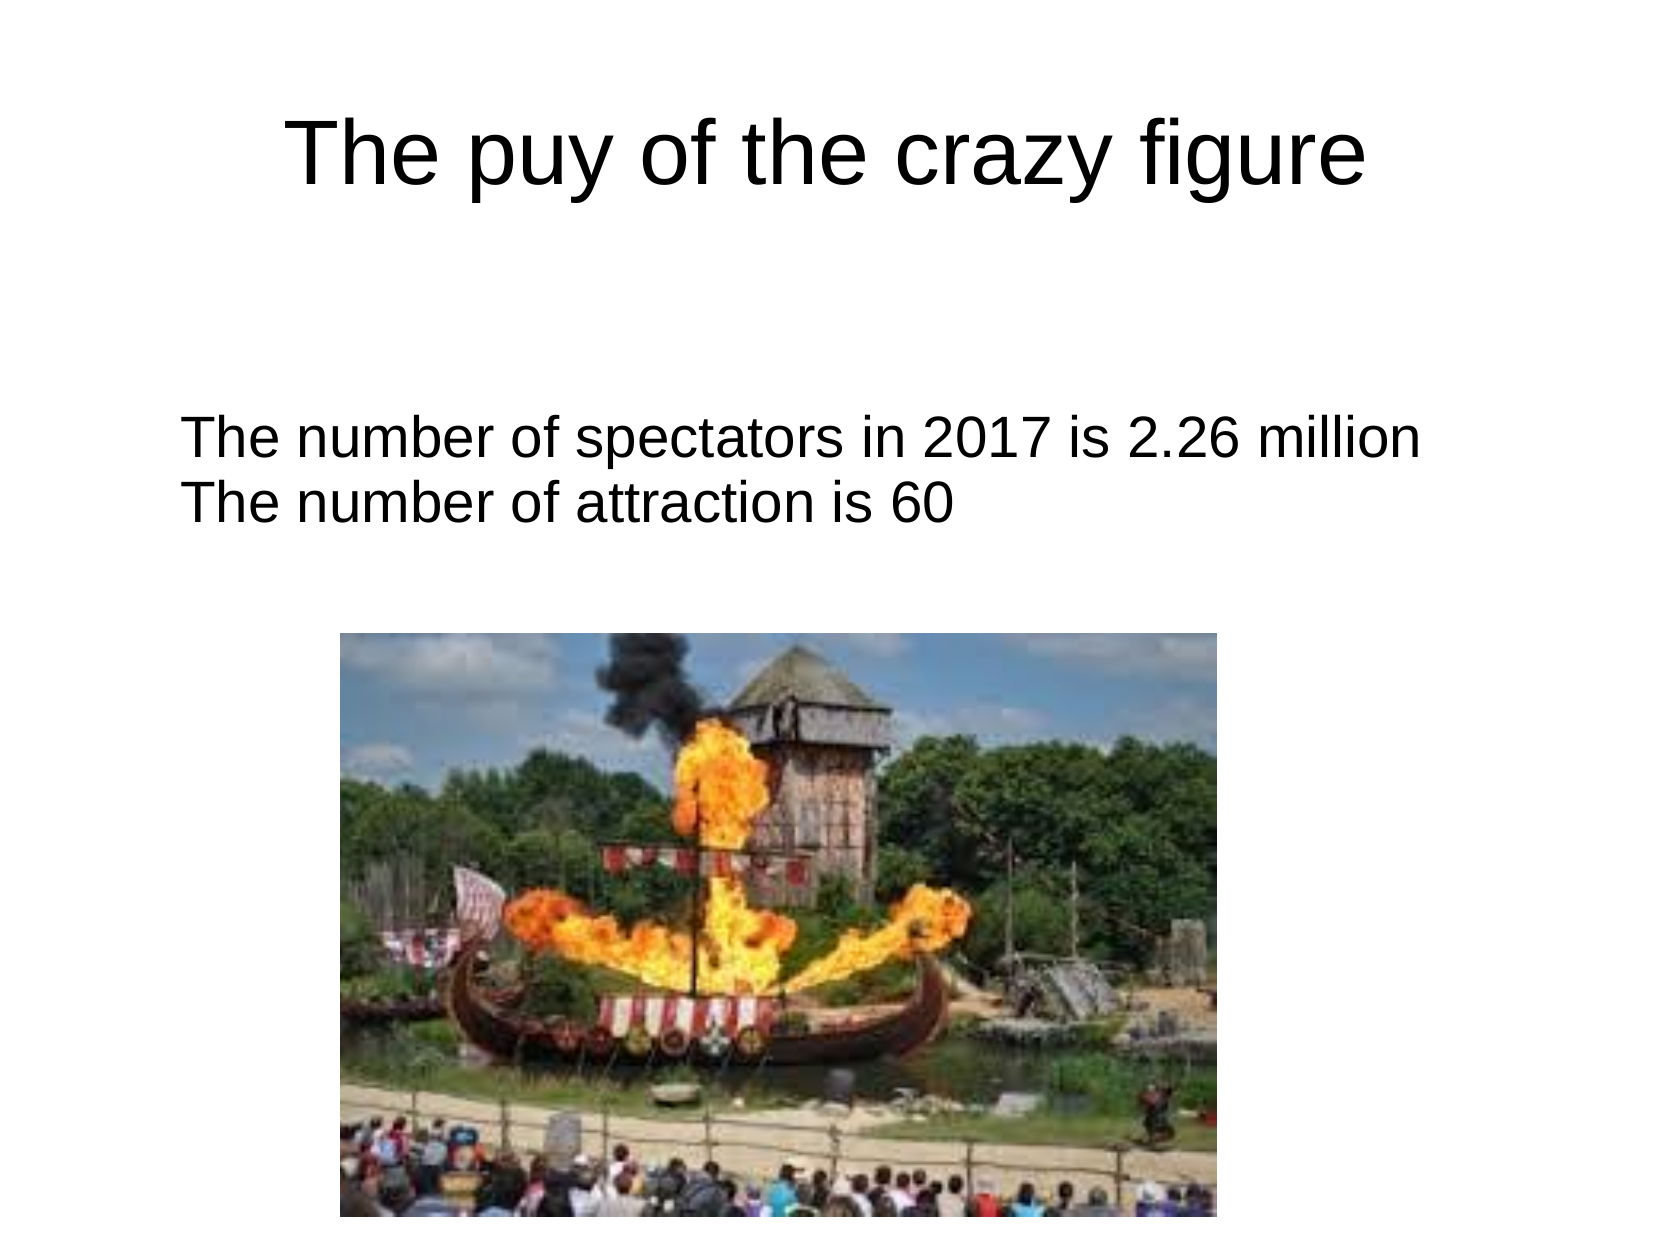

# The puy of the crazy figure
The number of spectators in 2017 is 2.26 million
The number of attraction is 60